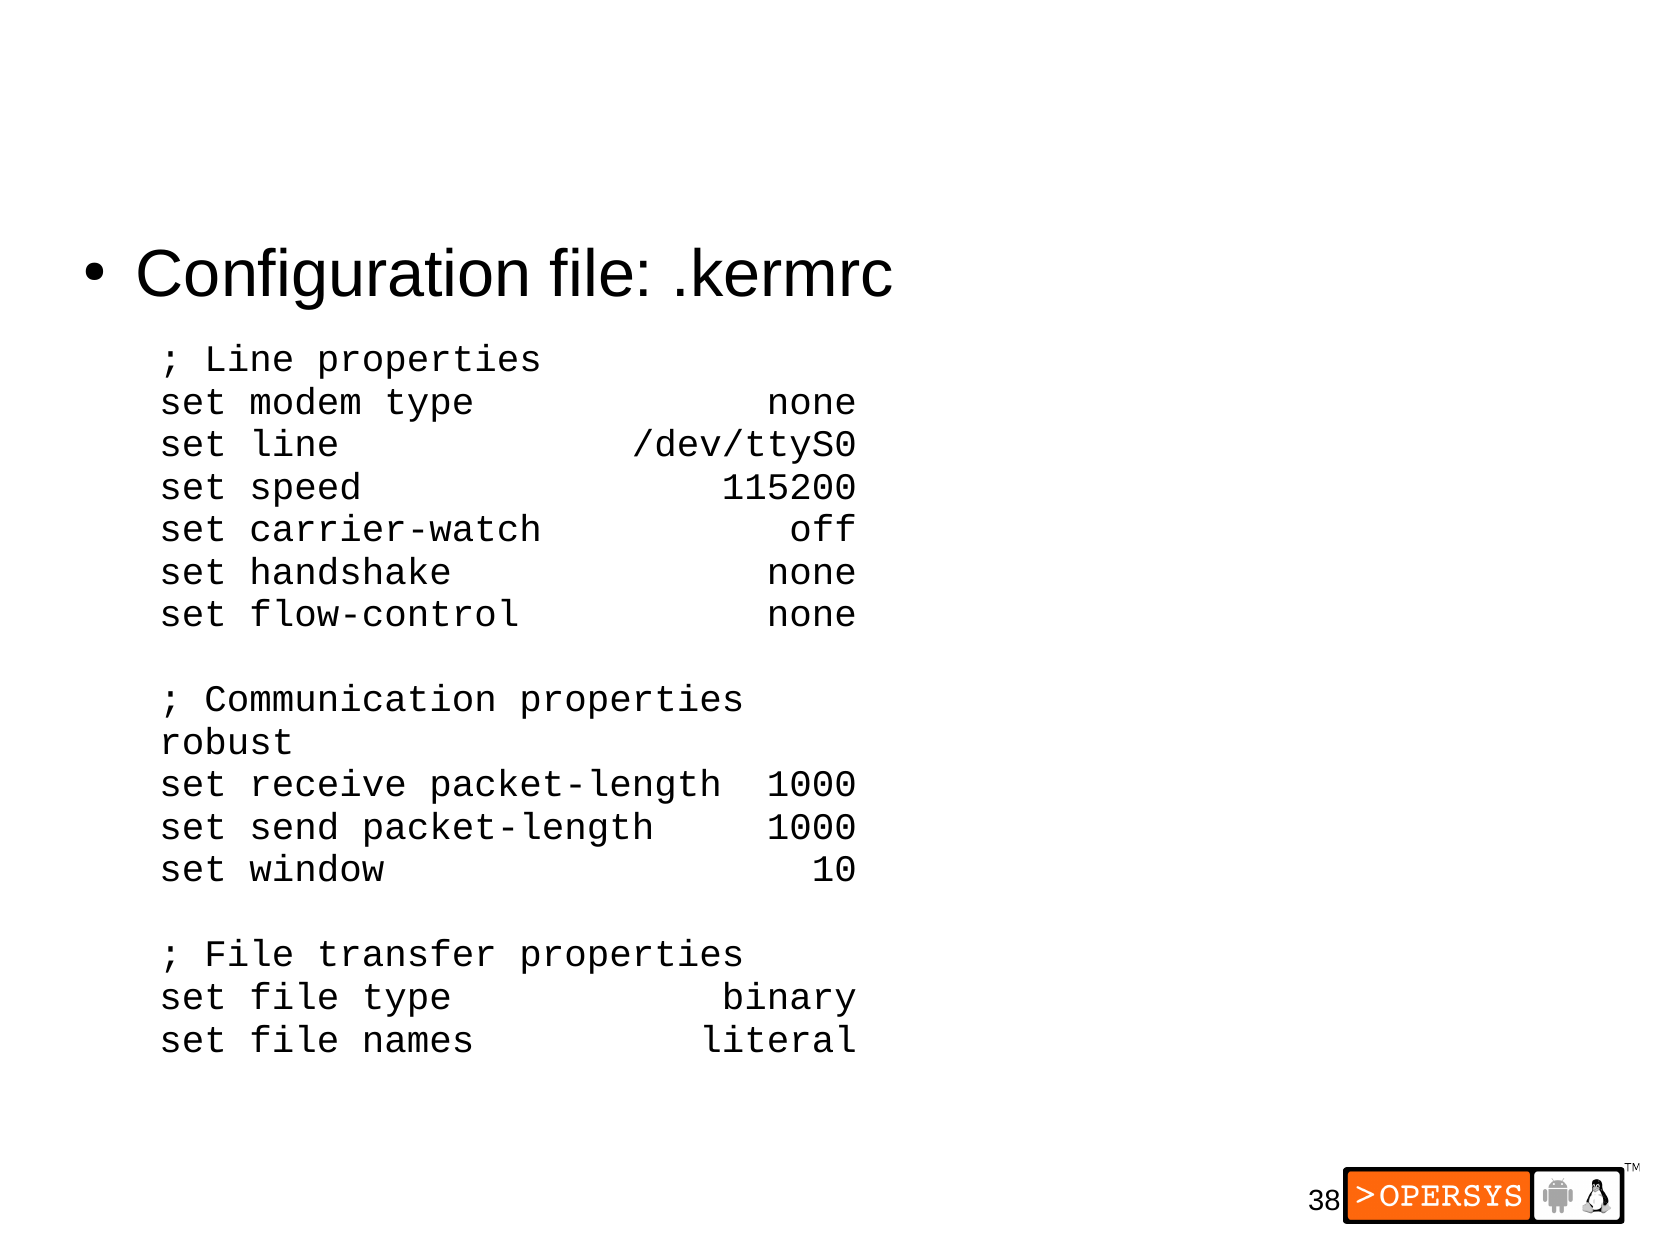

# Configuration file: .kermrc
; Line properties
set modem type none
set line /dev/ttyS0
set speed 115200
set carrier-watch off
set handshake none
set flow-control none
; Communication properties
robust
set receive packet-length 1000
set send packet-length 1000
set window 10
; File transfer properties
set file type binary
set file names literal